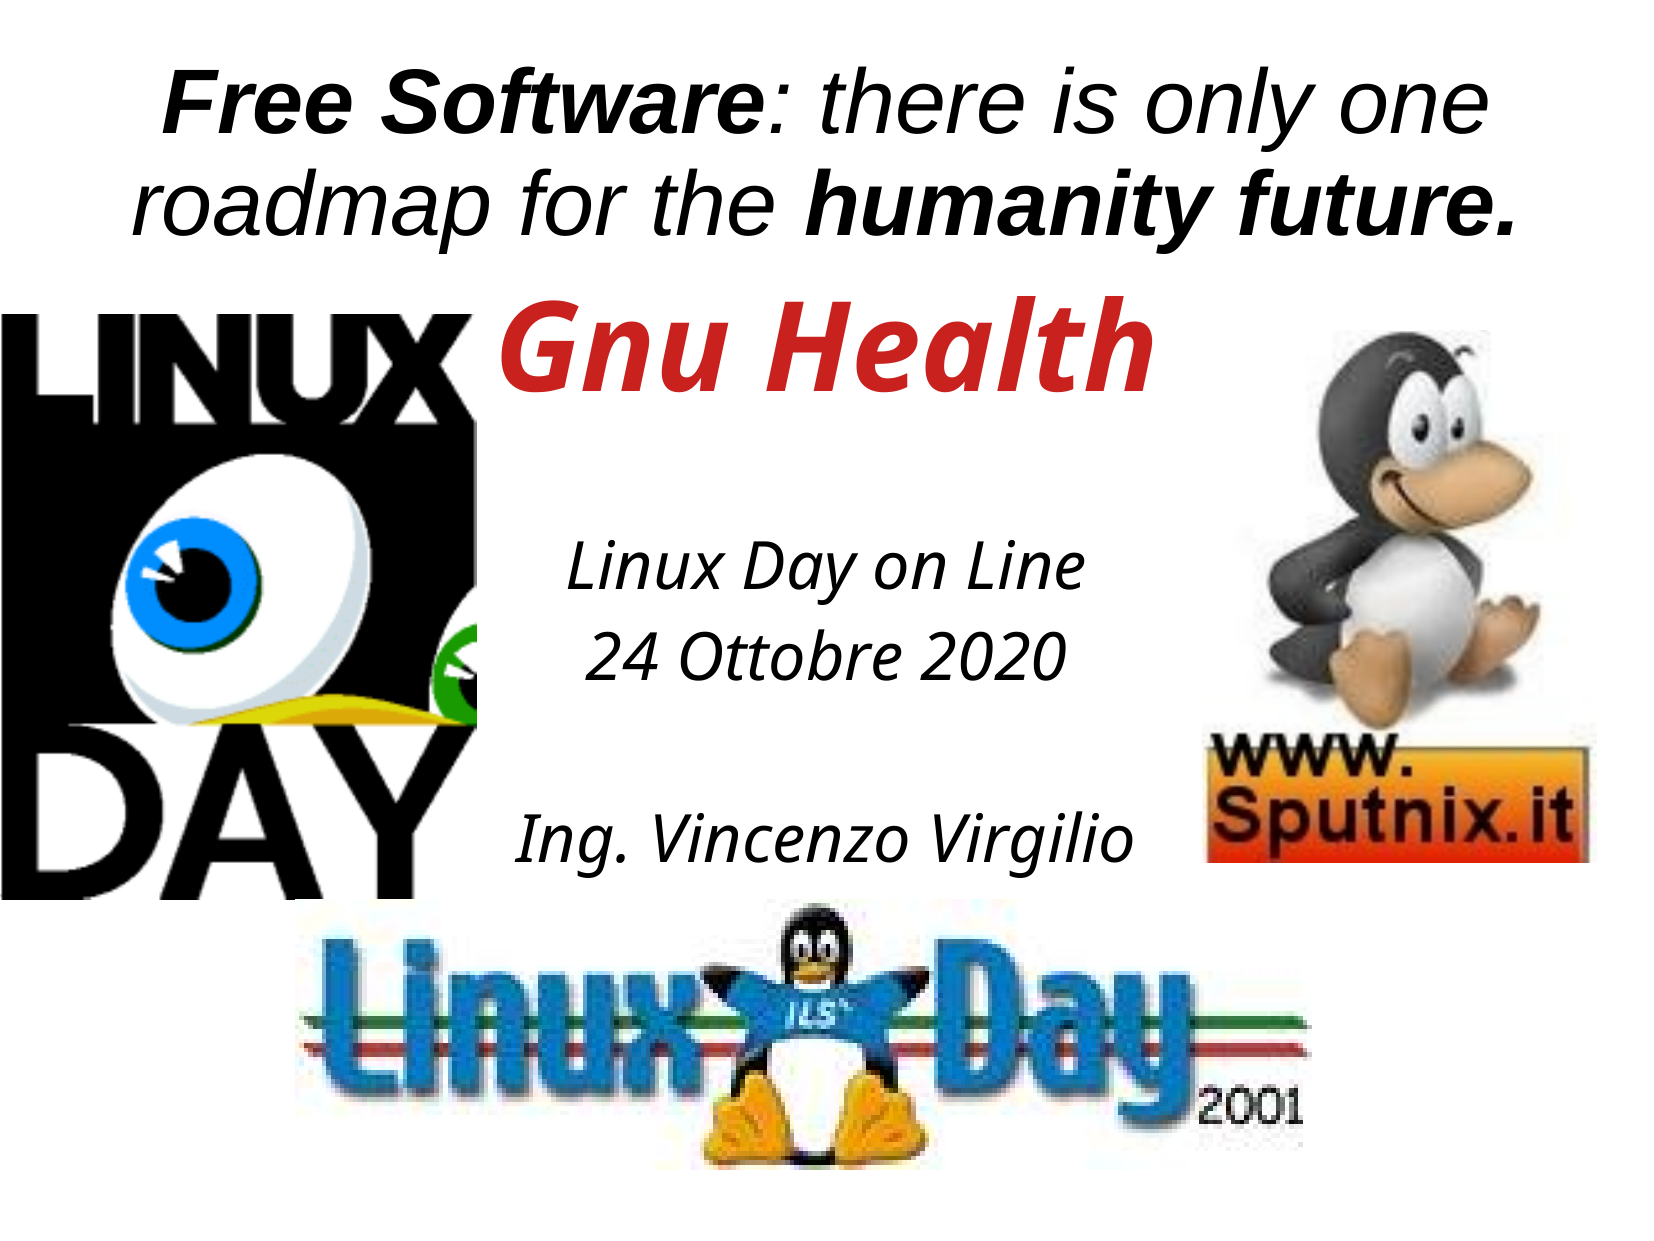

# Free Software: there is only one roadmap for the humanity future.
Gnu Health
Linux Day on Line
24 Ottobre 2020
Ing. Vincenzo Virgilio
Pres. Ass. SputniX